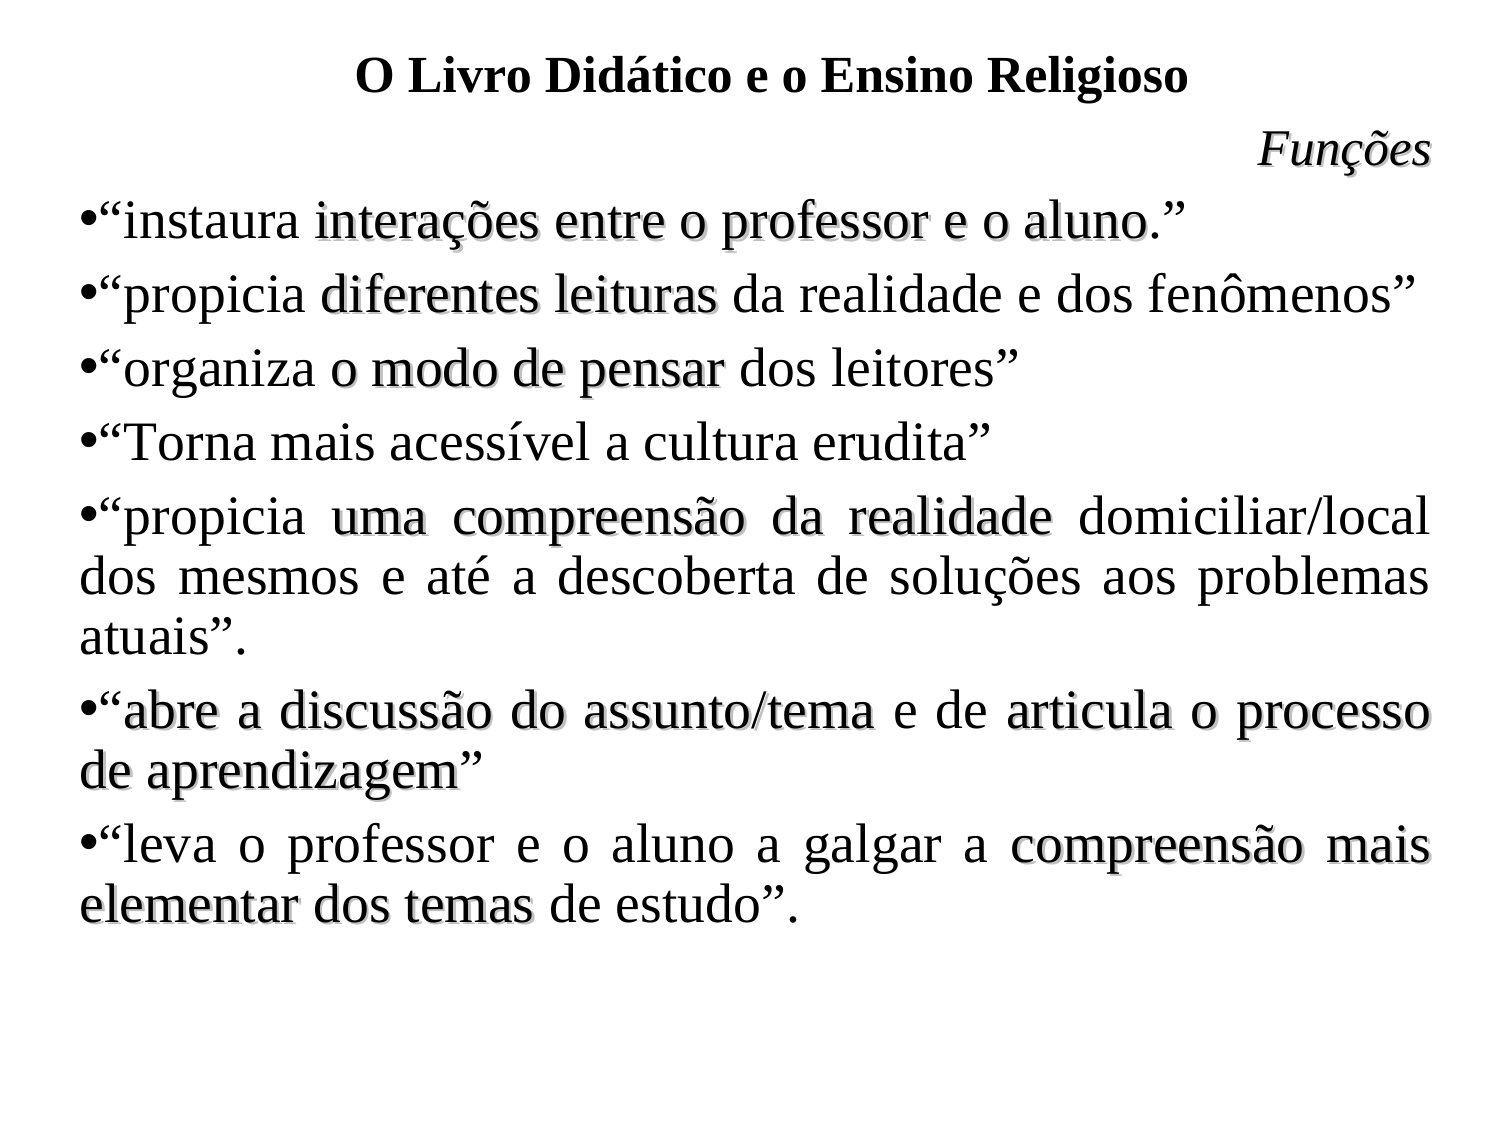

# O Livro Didático e o Ensino Religioso
Funções
“instaura interações entre o professor e o aluno.”
“propicia diferentes leituras da realidade e dos fenômenos”
“organiza o modo de pensar dos leitores”
“Torna mais acessível a cultura erudita”
“propicia uma compreensão da realidade domiciliar/local dos mesmos e até a descoberta de soluções aos problemas atuais”.
“abre a discussão do assunto/tema e de articula o processo de aprendizagem”
“leva o professor e o aluno a galgar a compreensão mais elementar dos temas de estudo”.